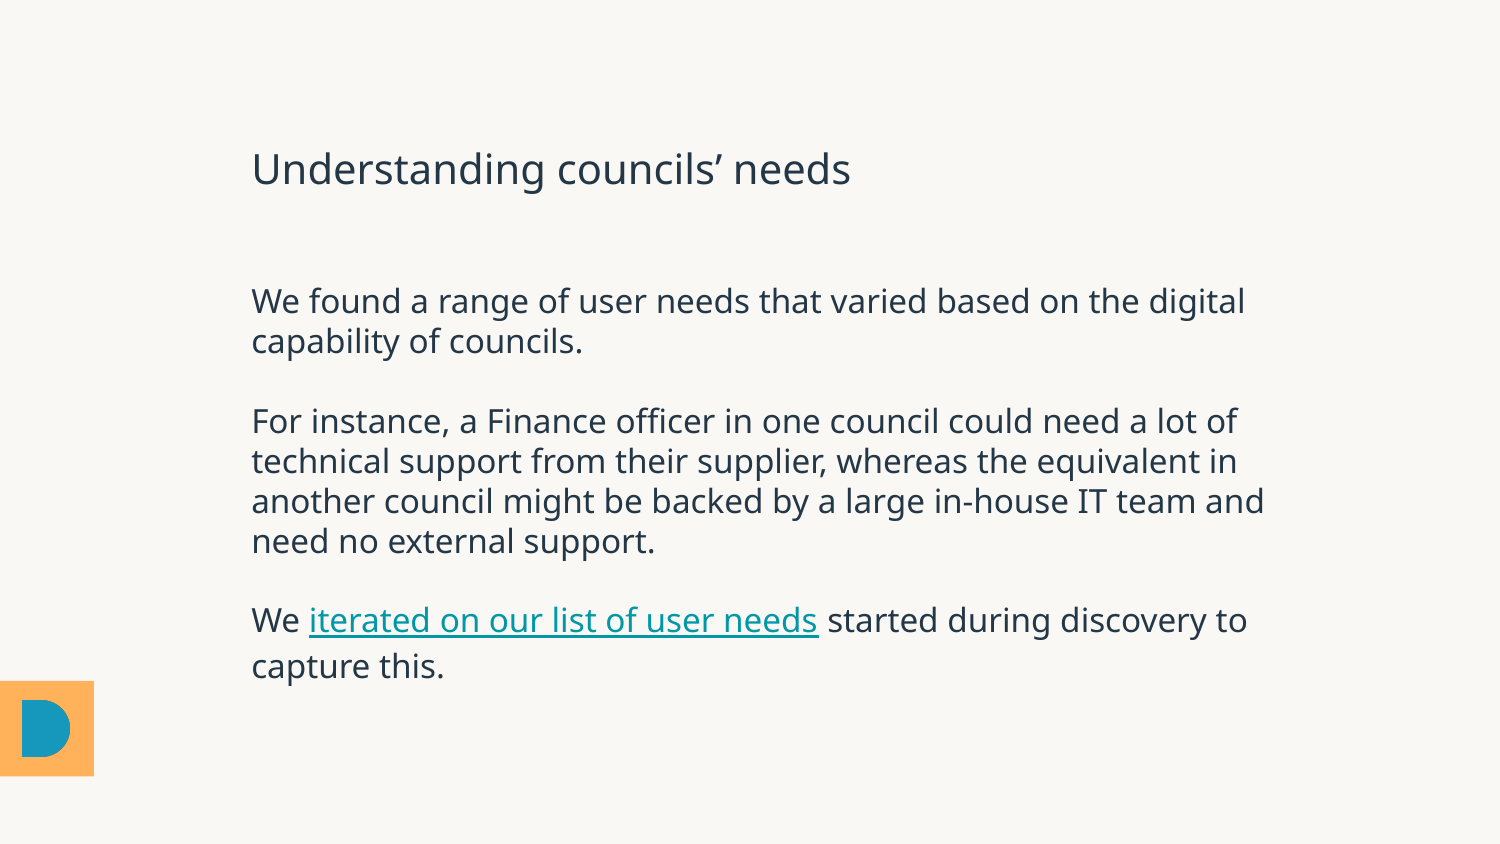

Understanding councils’ needs
# We found a range of user needs that varied based on the digital capability of councils.
For instance, a Finance officer in one council could need a lot of technical support from their supplier, whereas the equivalent in another council might be backed by a large in-house IT team and need no external support.
We iterated on our list of user needs started during discovery to capture this.